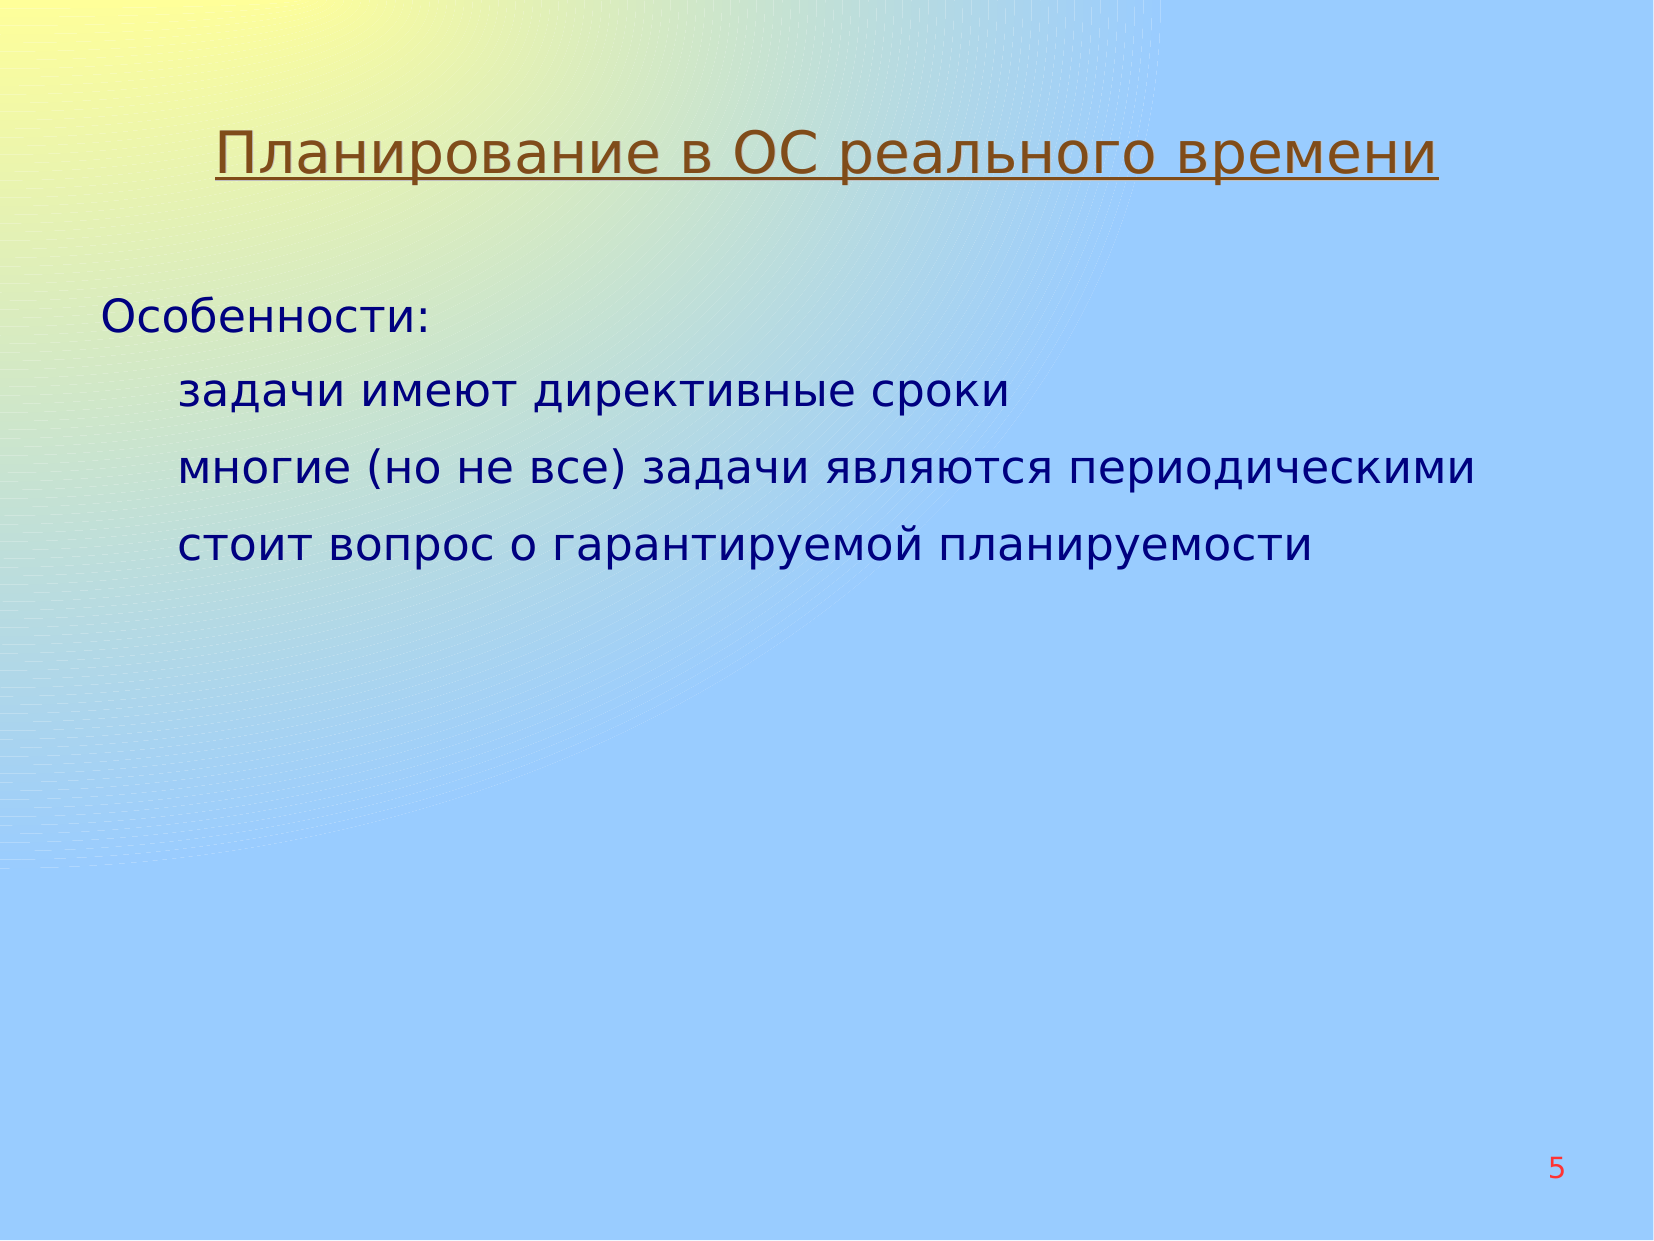

# Планирование в ОС реального времени
Особенности:
задачи имеют директивные сроки
многие (но не все) задачи являются периодическими
стоит вопрос о гарантируемой планируемости
5